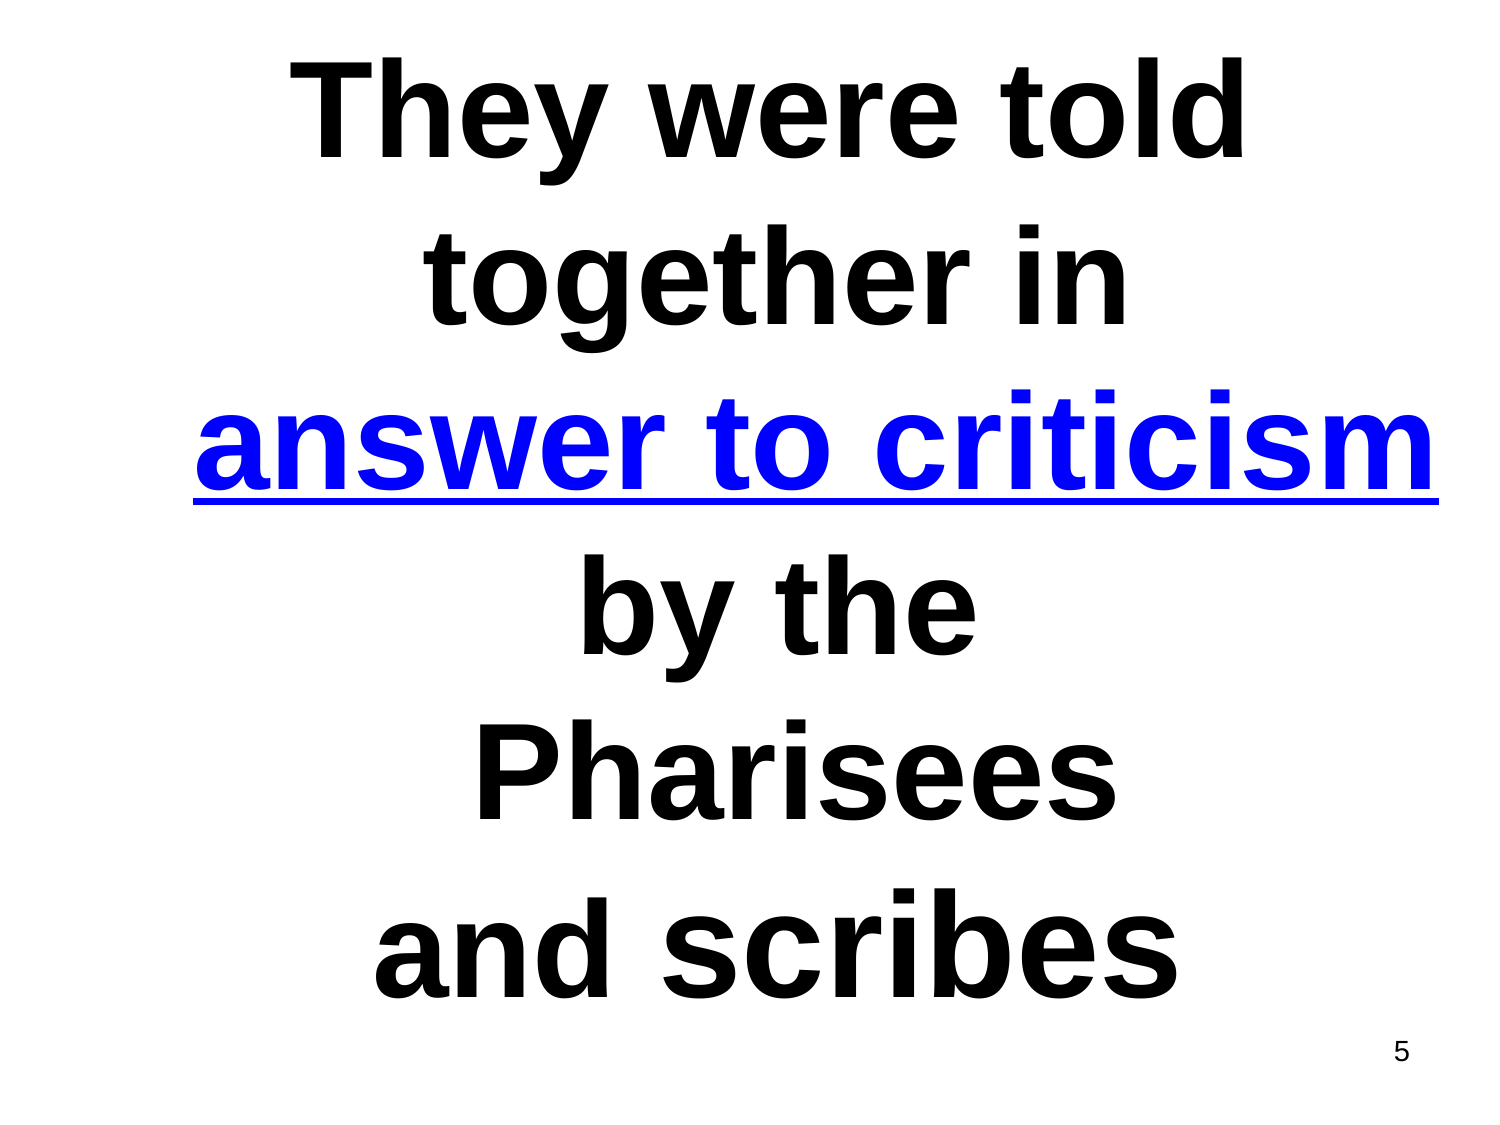

They were told together in
 answer to criticism
by the
 Pharisees
and scribes